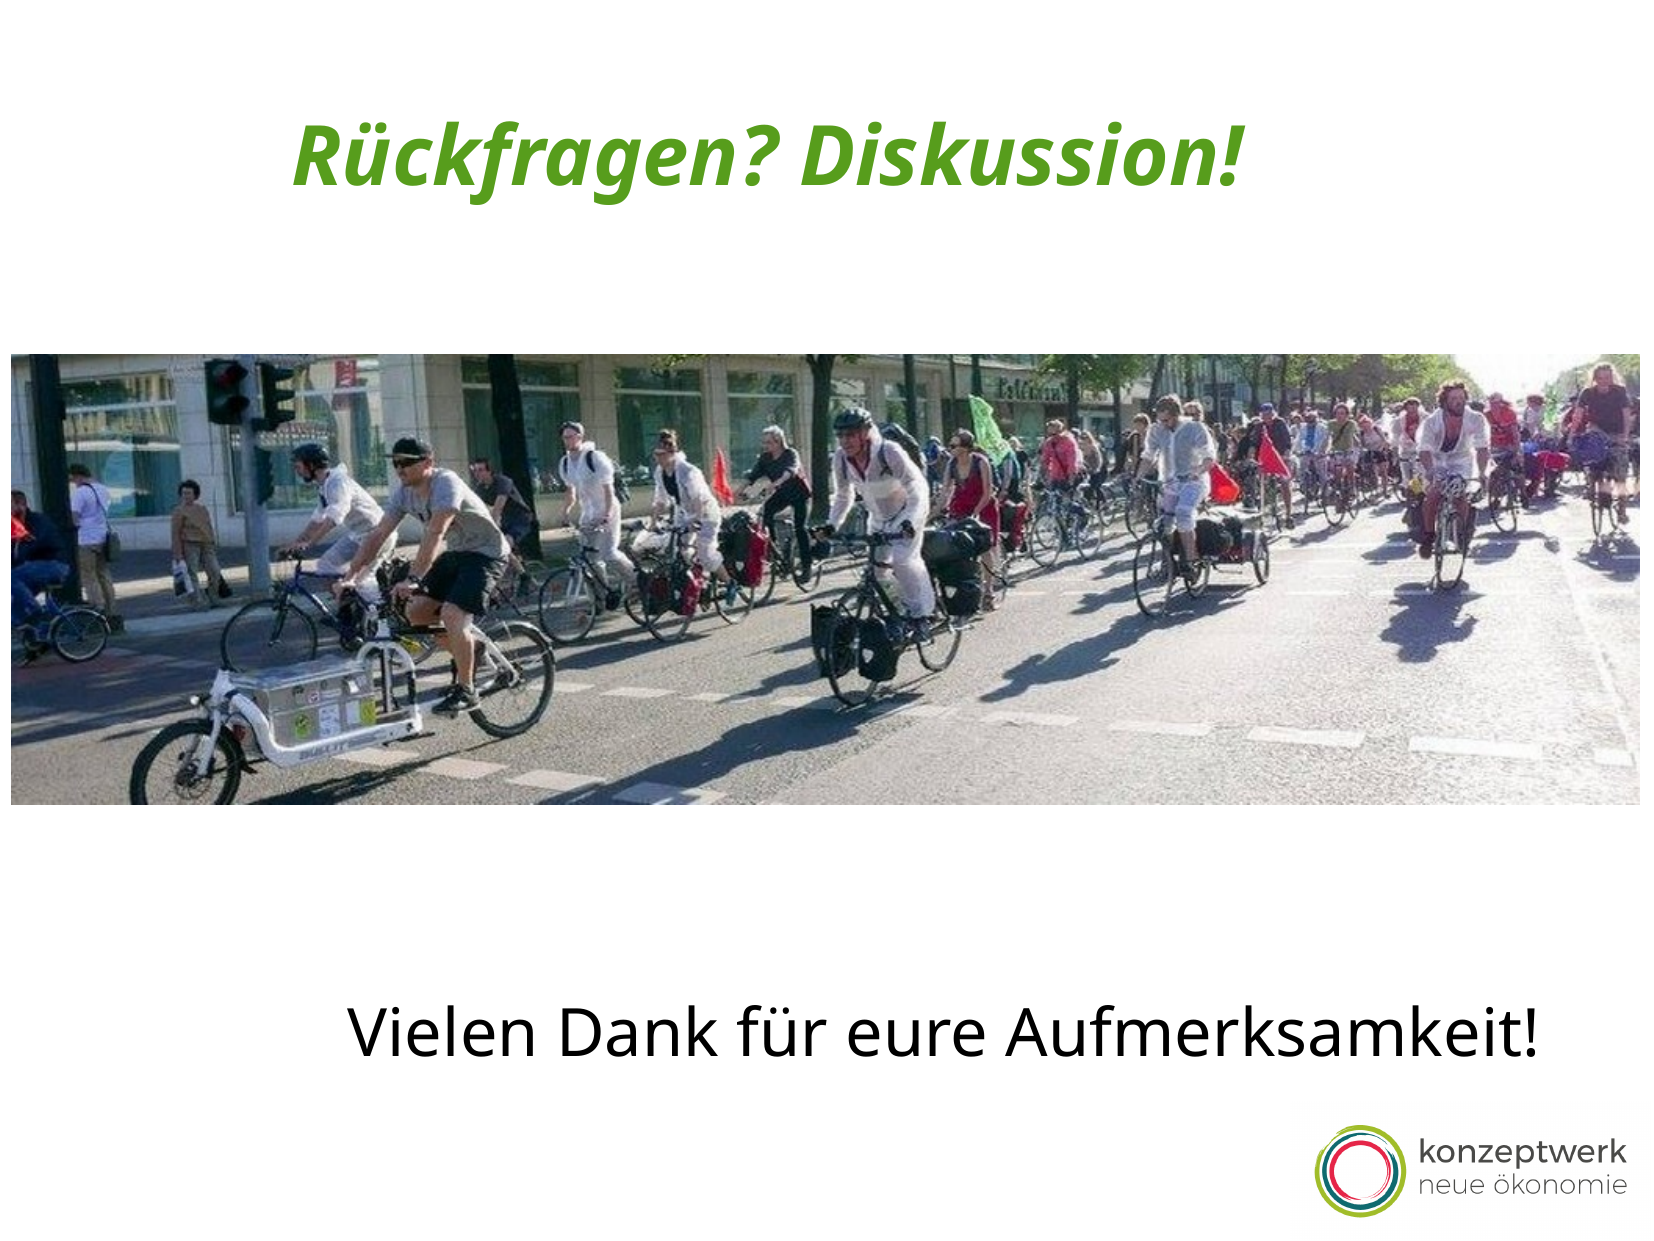

# Rückfragen? Diskussion!
Vielen Dank für eure Aufmerksamkeit!